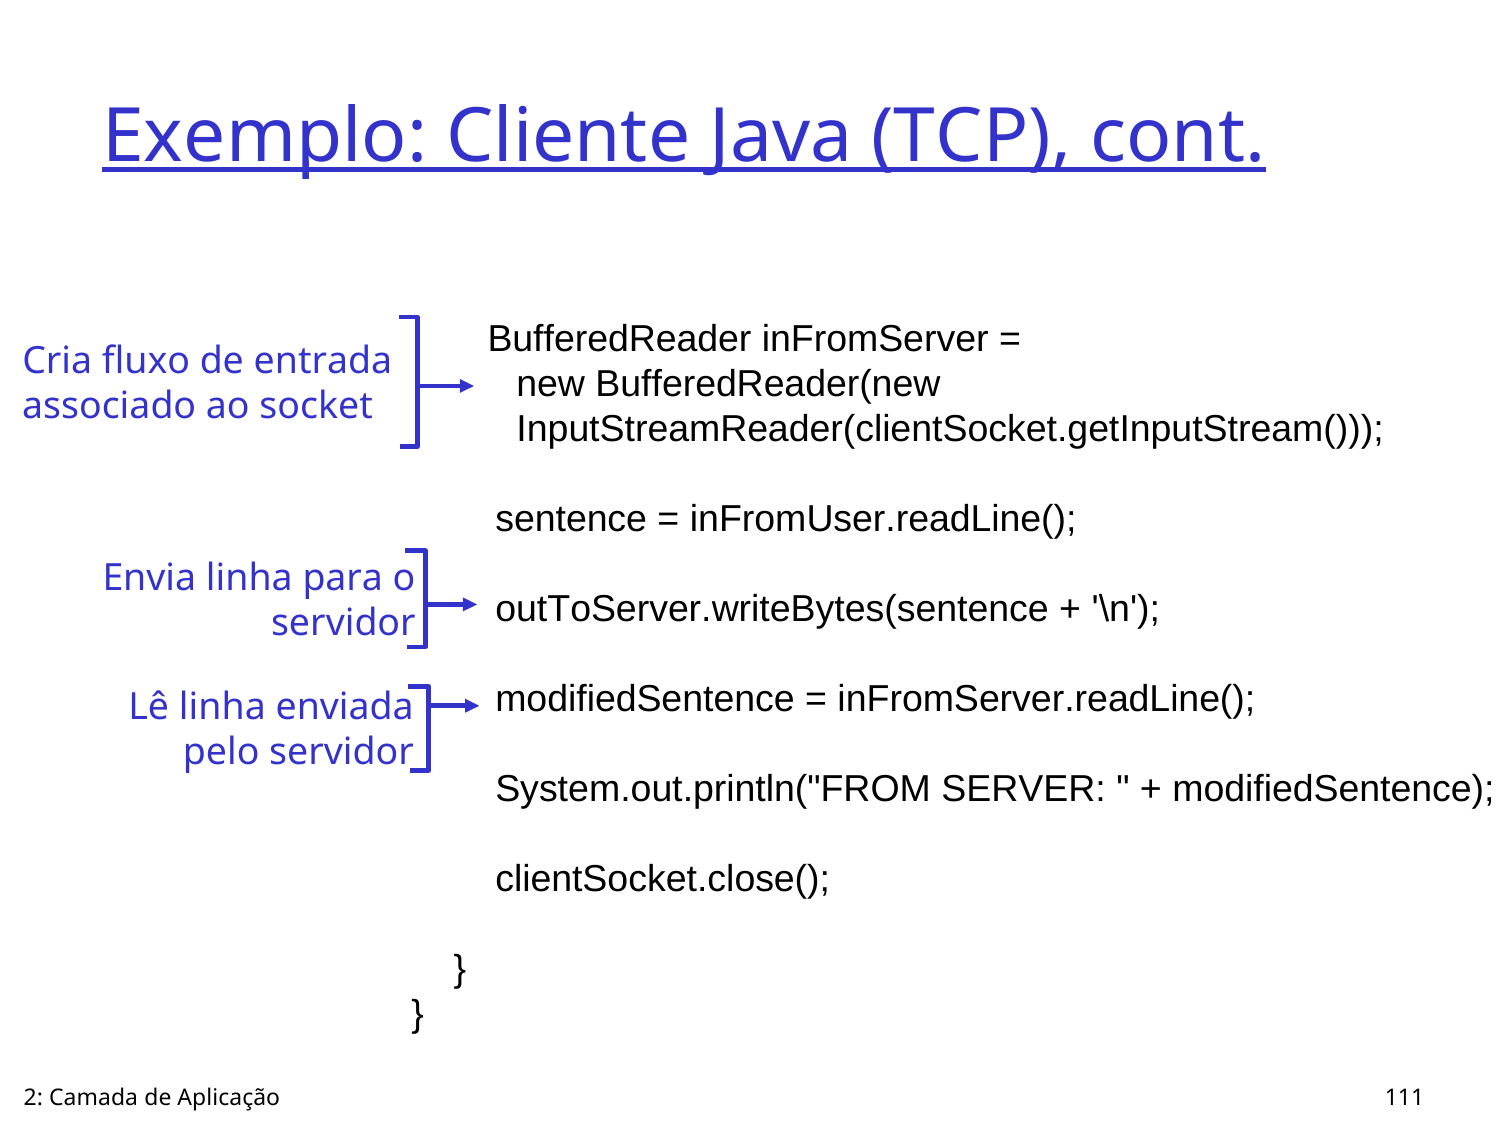

# Exemplo: Cliente Java (TCP), cont.
 BufferedReader inFromServer =
 new BufferedReader(new
 InputStreamReader(clientSocket.getInputStream()));
 sentence = inFromUser.readLine();
 outToServer.writeBytes(sentence + '\n');
 modifiedSentence = inFromServer.readLine();
 System.out.println("FROM SERVER: " + modifiedSentence);
 clientSocket.close();
 }
}
Cria fluxo de entrada
associado ao socket
Envia linha para o
servidor
Lê linha enviada
pelo servidor
111